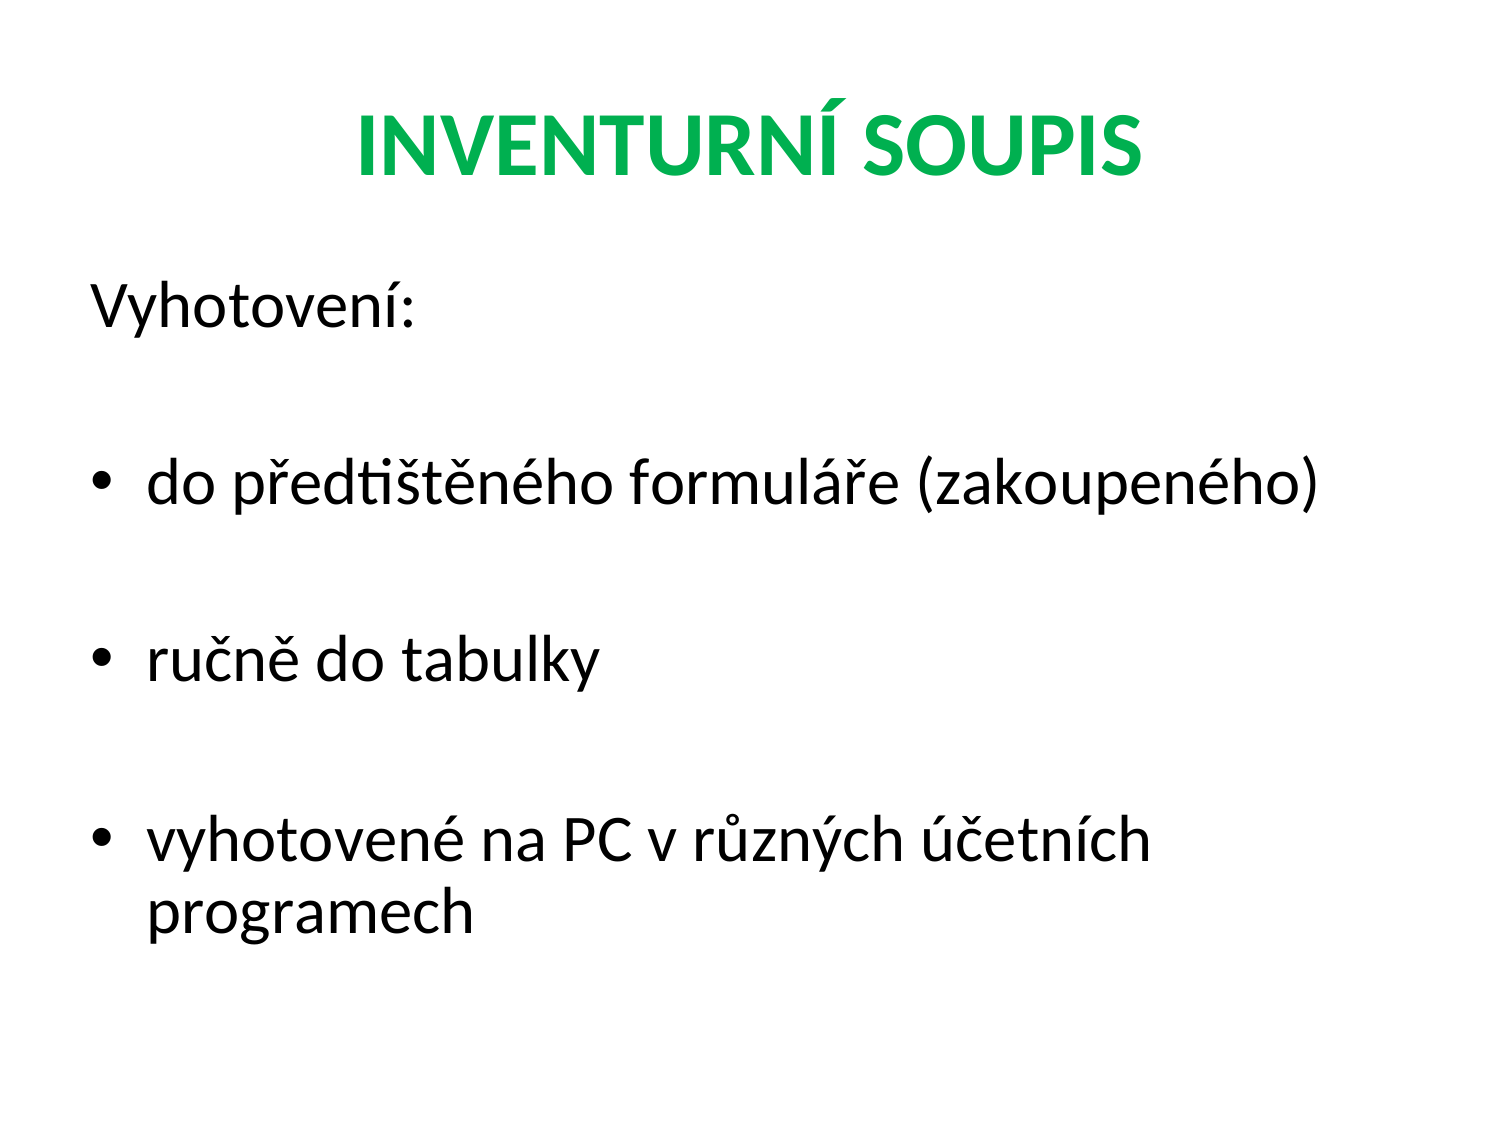

# INVENTURNÍ SOUPIS
Vyhotovení:
do předtištěného formuláře (zakoupeného)
ručně do tabulky
vyhotovené na PC v různých účetních programech